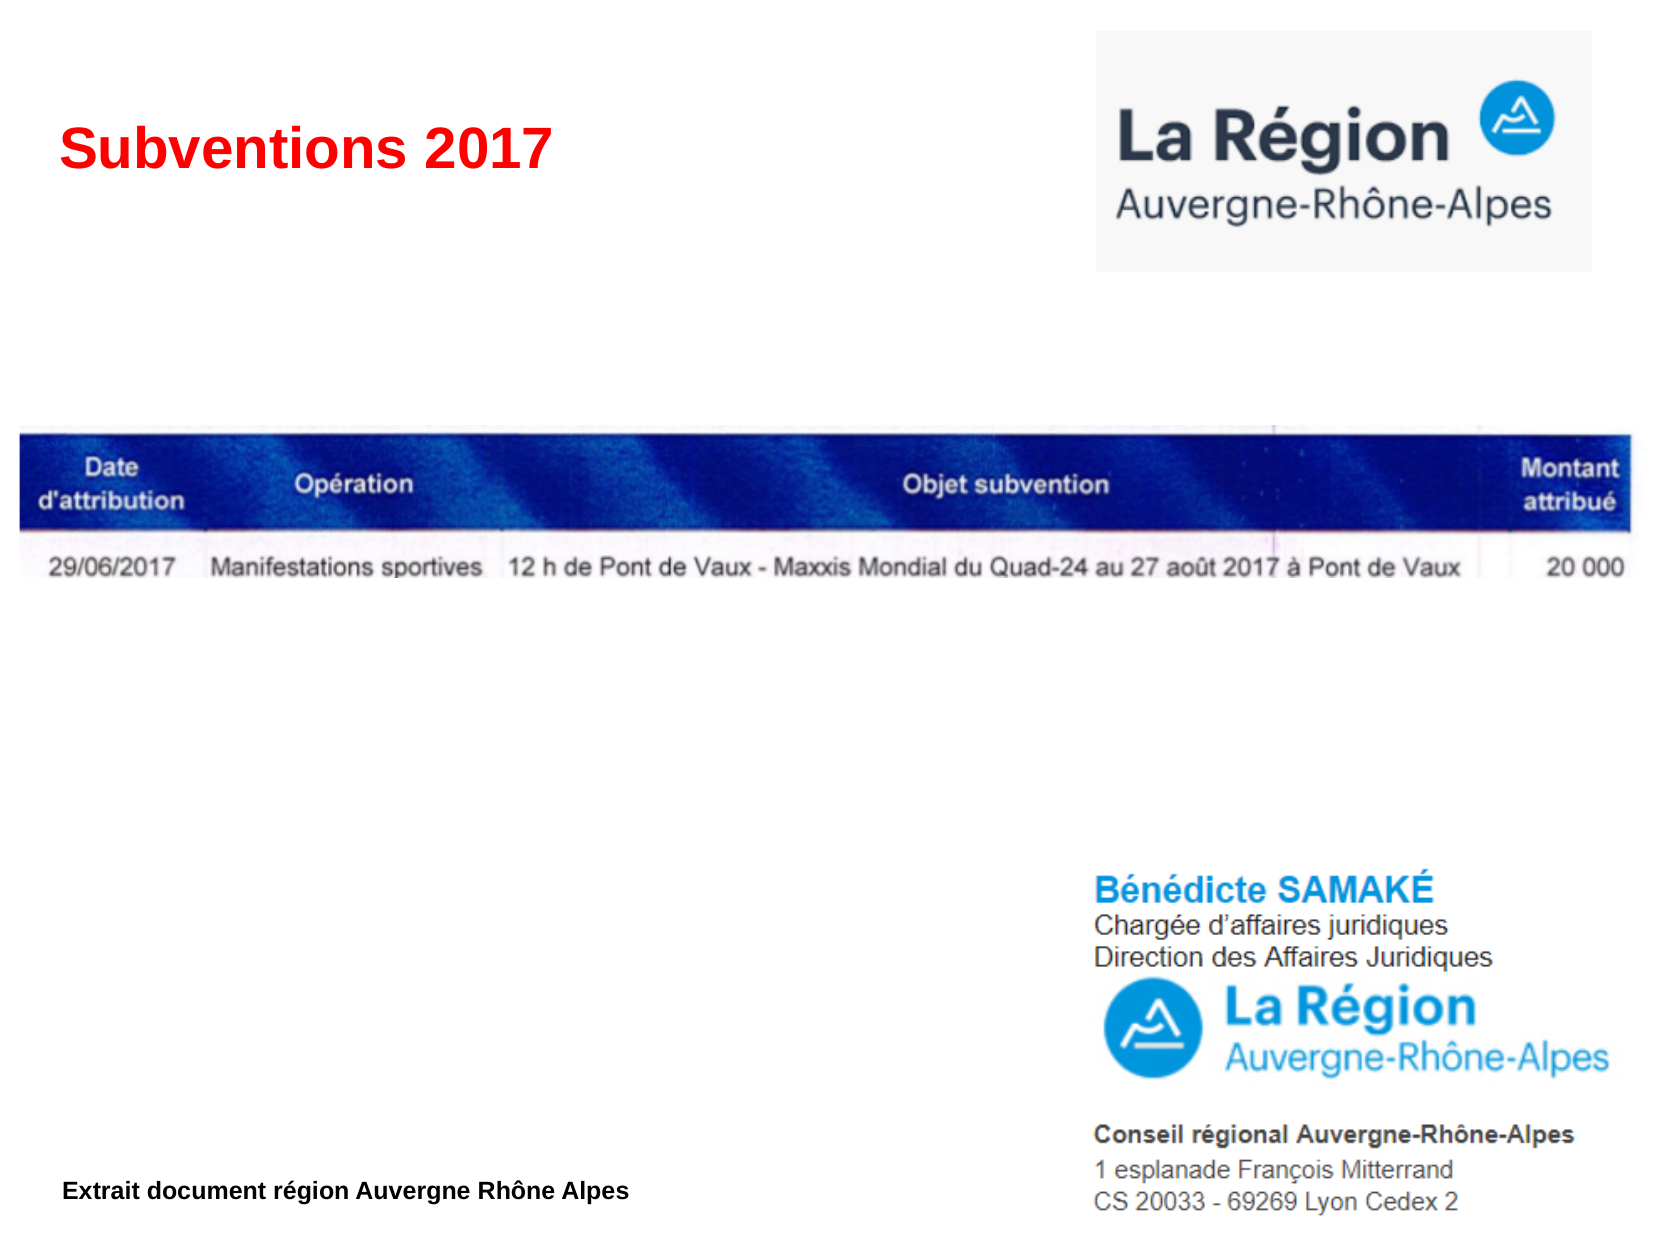

# Subventions 2017
Extrait document région Auvergne Rhône Alpes